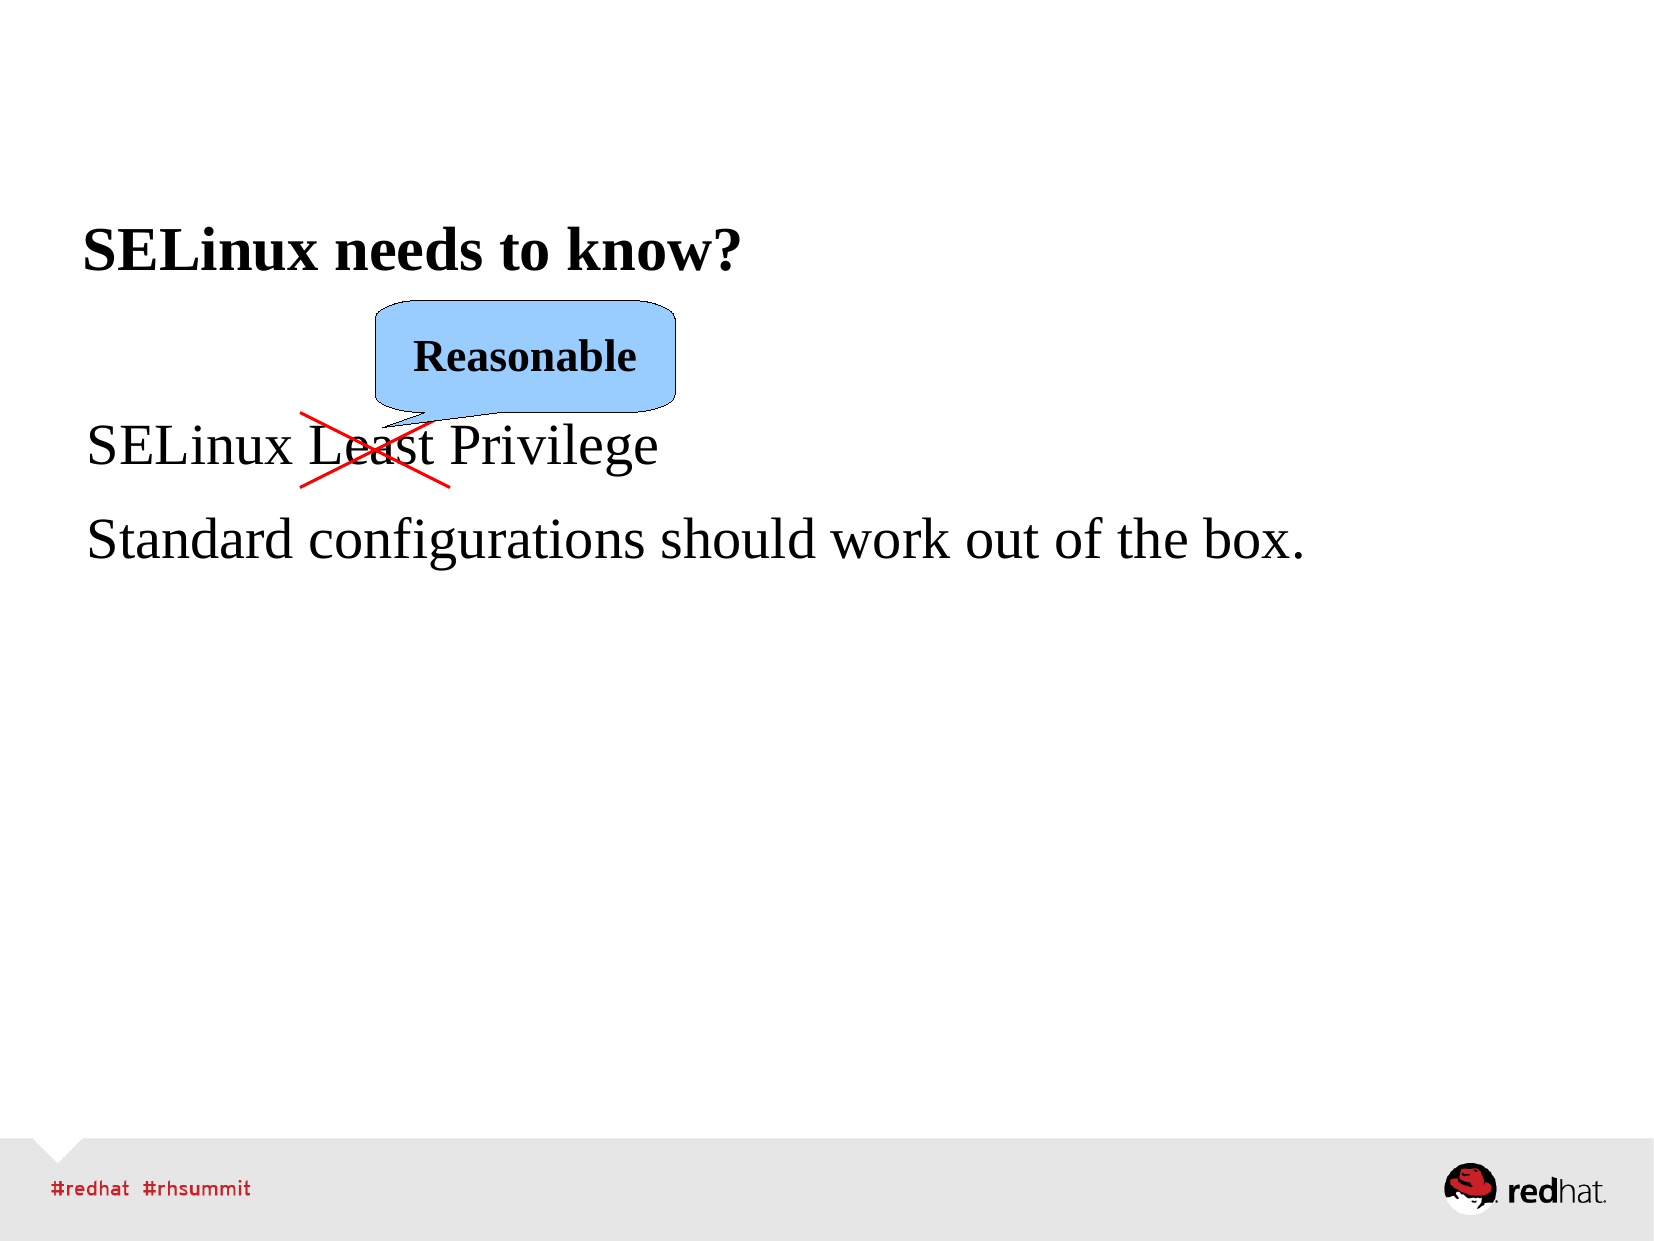

# SELinux needs to know?
Reasonable
SELinux Least Privilege
Standard configurations should work out of the box.